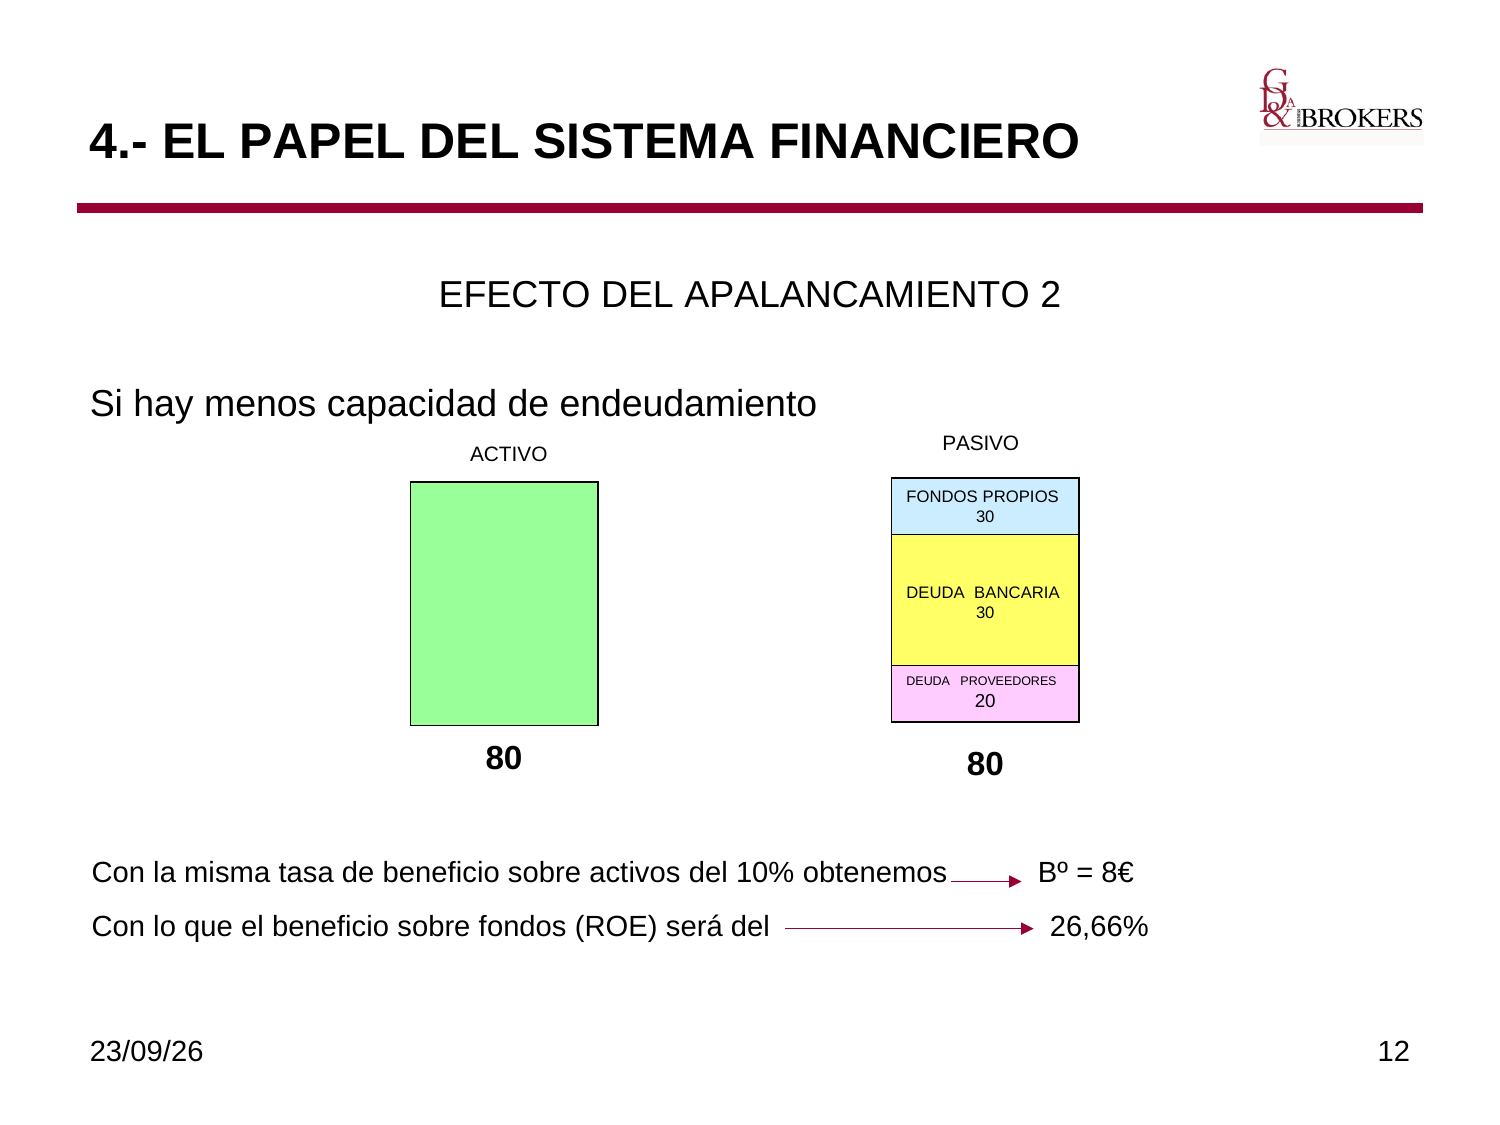

# 4.- EL PAPEL DEL SISTEMA FINANCIERO
EFECTO DEL APALANCAMIENTO 2
Si hay menos capacidad de endeudamiento
PASIVO
FONDOS PROPIOS
30
DEUDA BANCARIA
30
DEUDA PROVEEDORES
20
80
ACTIVO
80
Con la misma tasa de beneficio sobre activos del 10% obtenemos Bº = 8€
Con lo que el beneficio sobre fondos (ROE) será del 26,66%
12